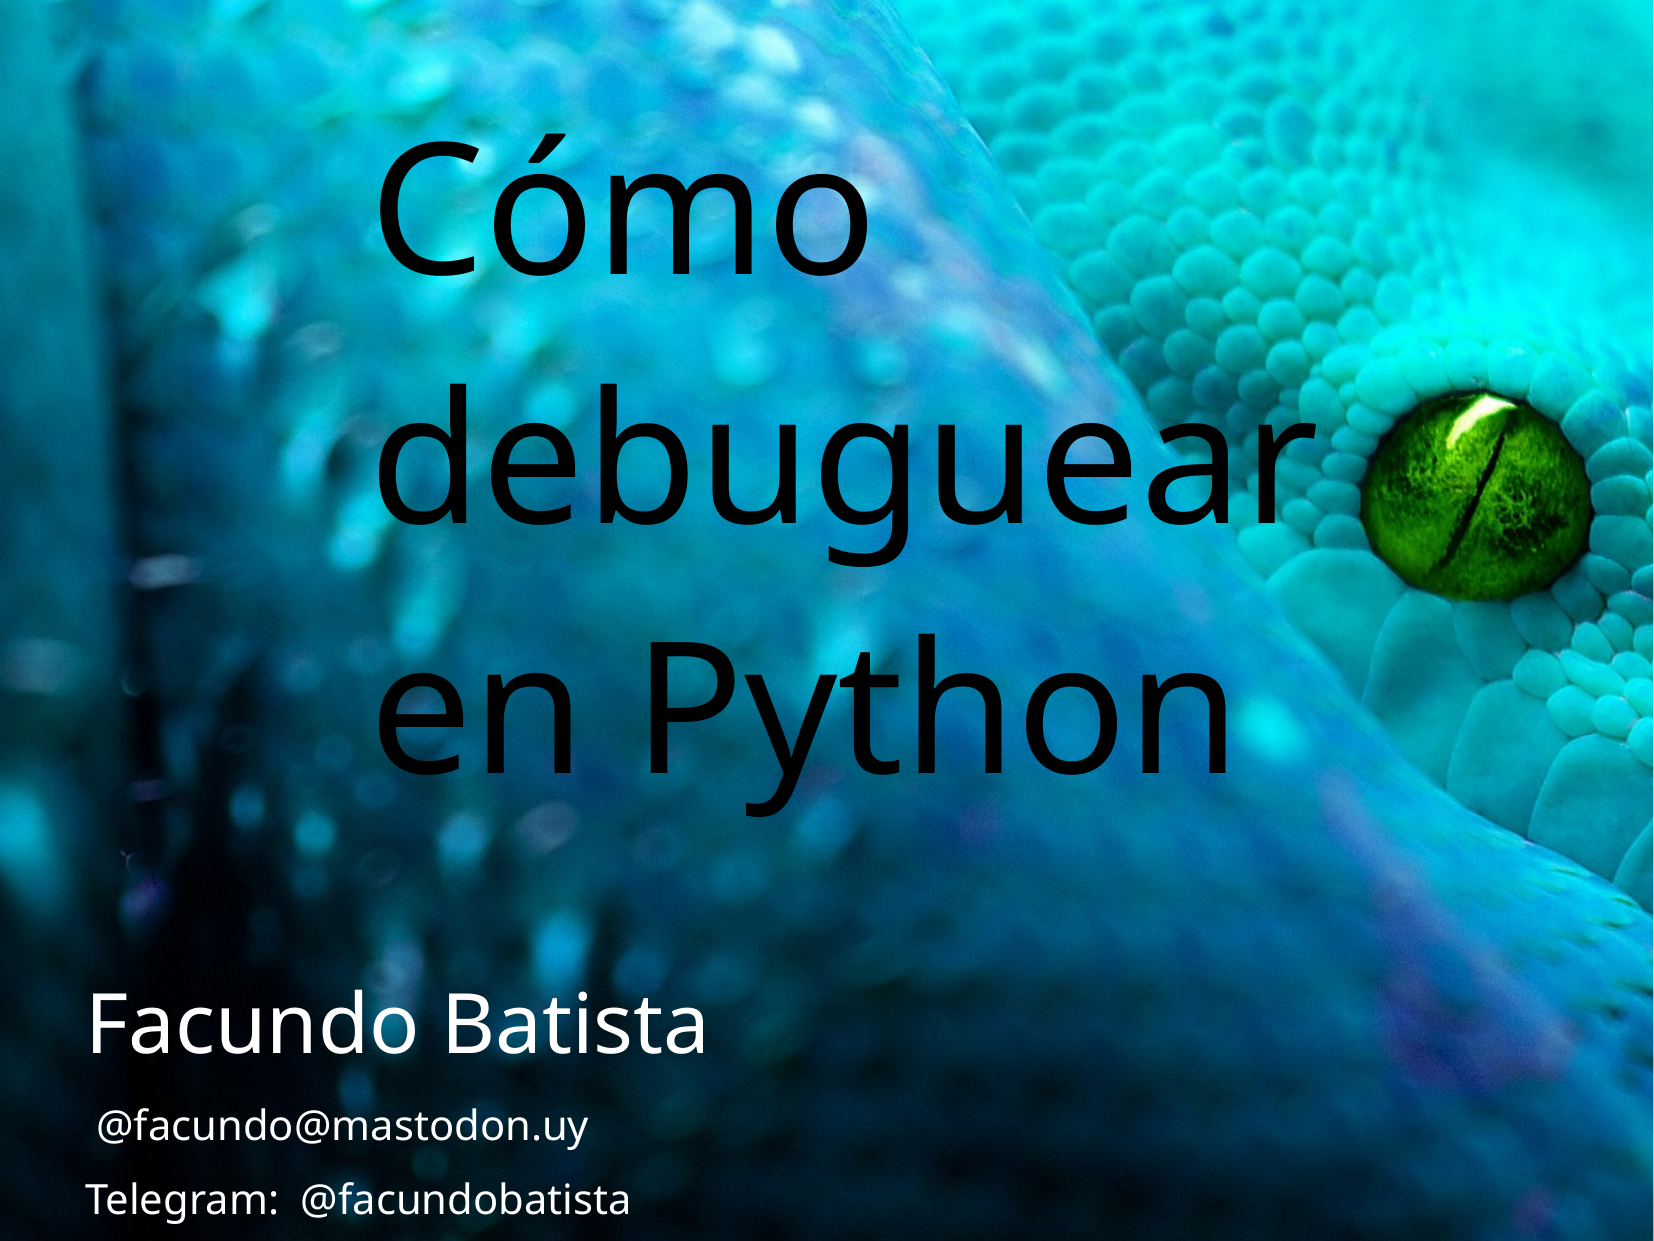

Cómo debuguear en Python
Facundo Batista
 @facundo@mastodon.uy
Telegram: @facundobatista